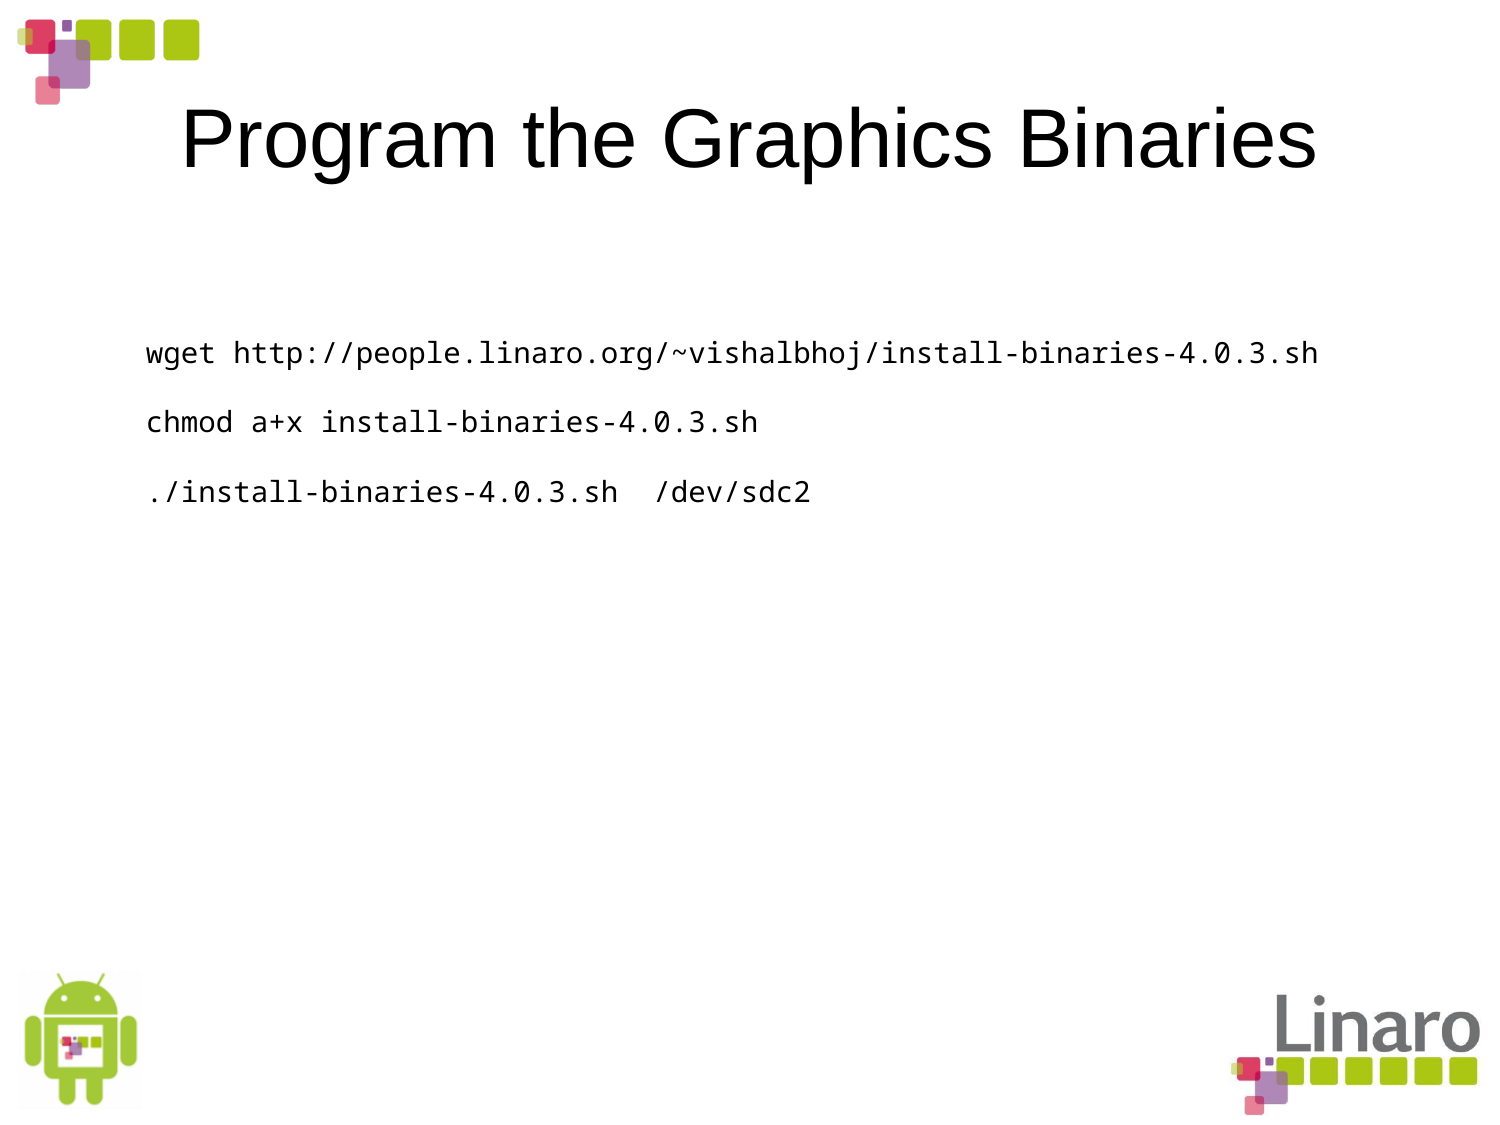

# Program the Graphics Binaries
wget http://people.linaro.org/~vishalbhoj/install-binaries-4.0.3.sh
chmod a+x install-binaries-4.0.3.sh
./install-binaries-4.0.3.sh /dev/sdc2